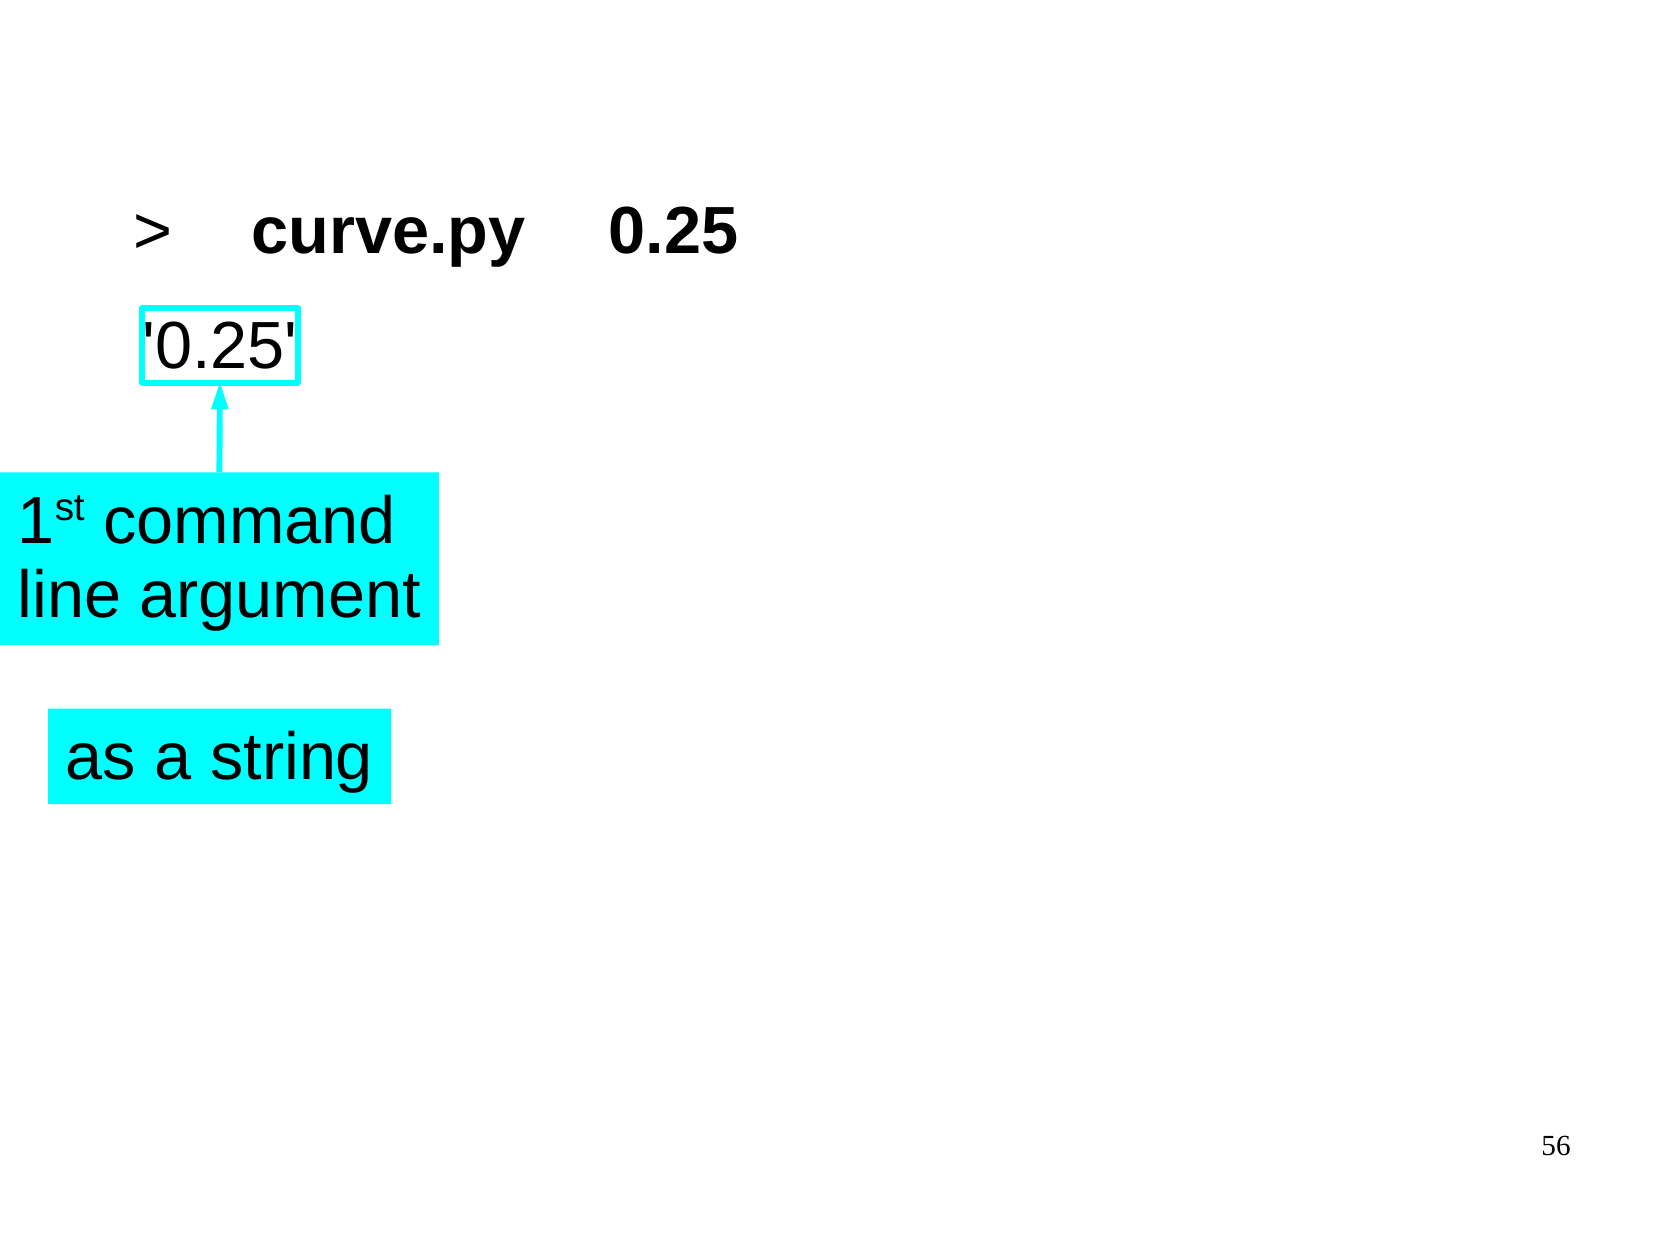

>
curve.py
0.25
'0.25'
1st command
line argument
as a string
56